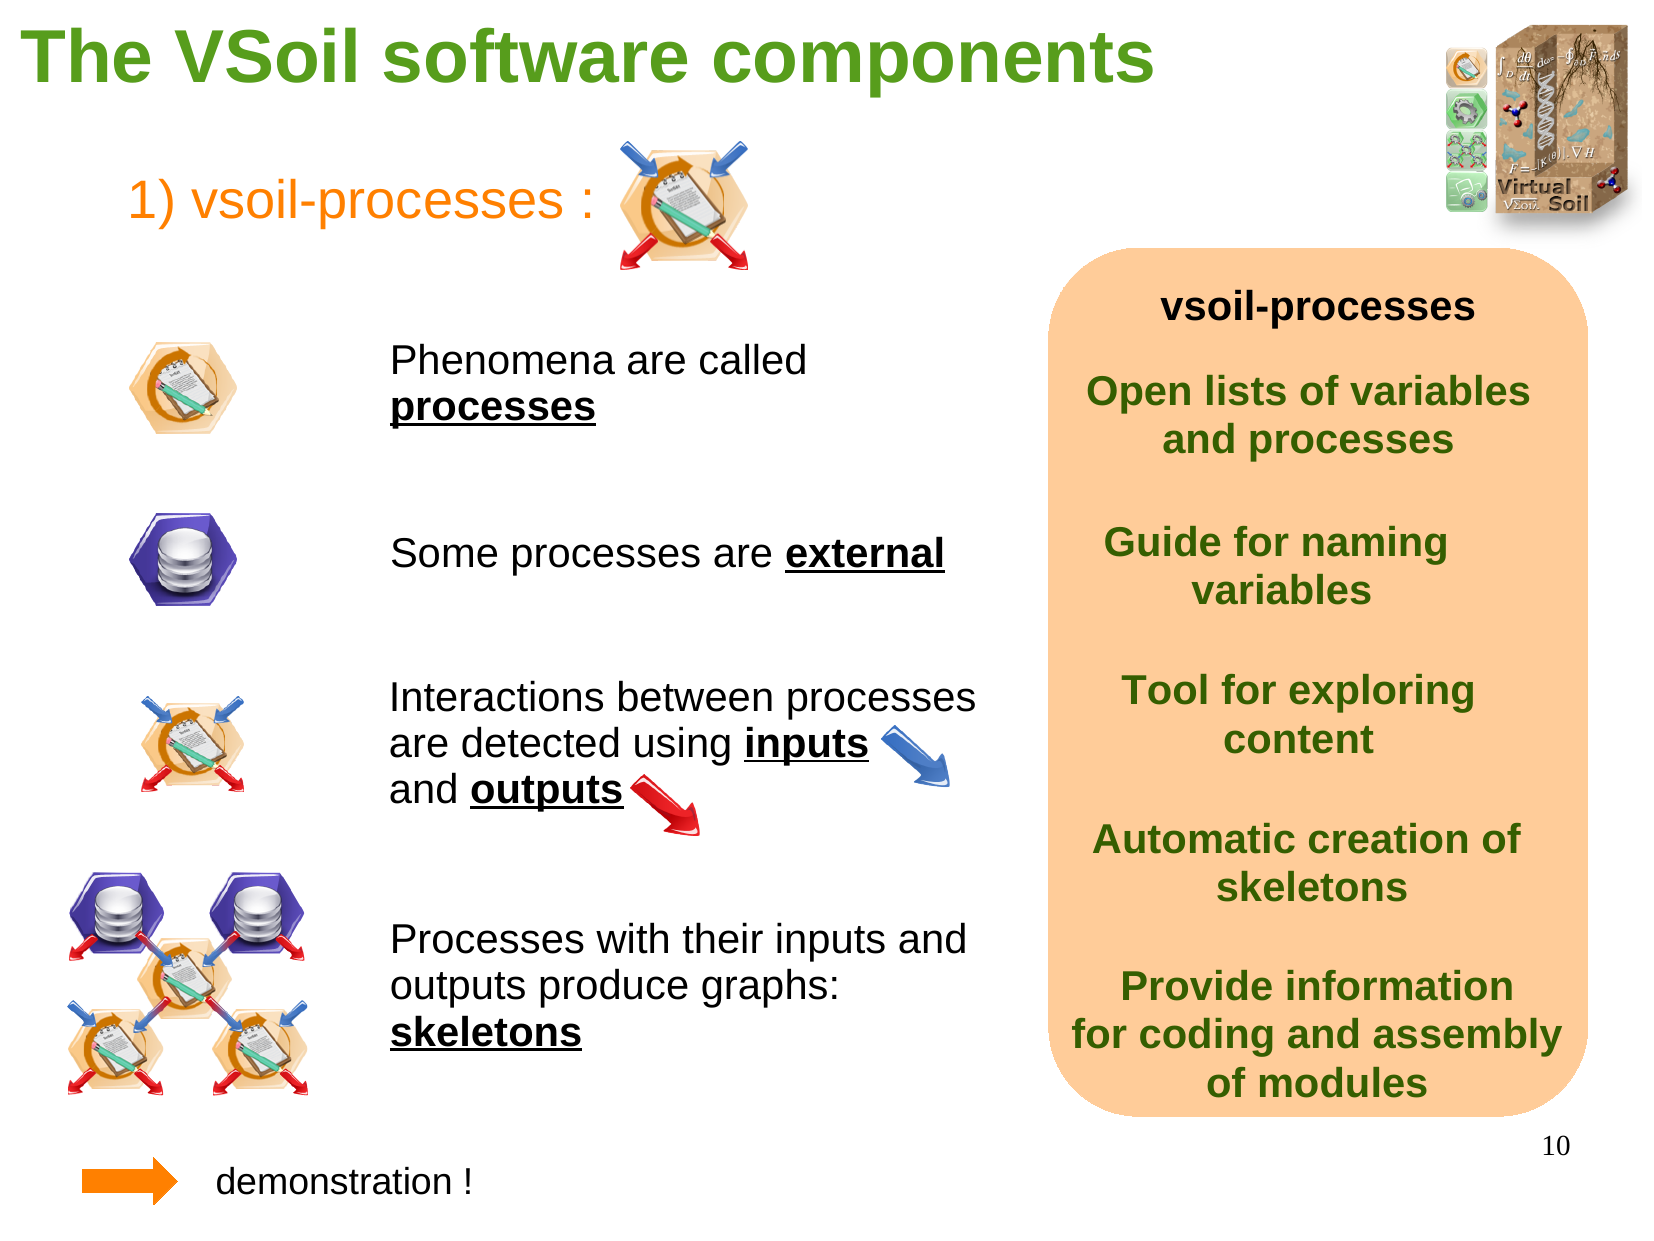

The VSoil software components
# 1) vsoil-processes :
vsoil-processes
Phenomena are called processes
Open lists of variables
and processes
 Some processes are external
Guide for naming
variables
Tool for exploring
content
Interactions between processes are detected using inputs and outputs
Automatic creation of
skeletons
Processes with their inputs and outputs produce graphs: skeletons
Provide information
for coding and assembly
of modules
10
demonstration !